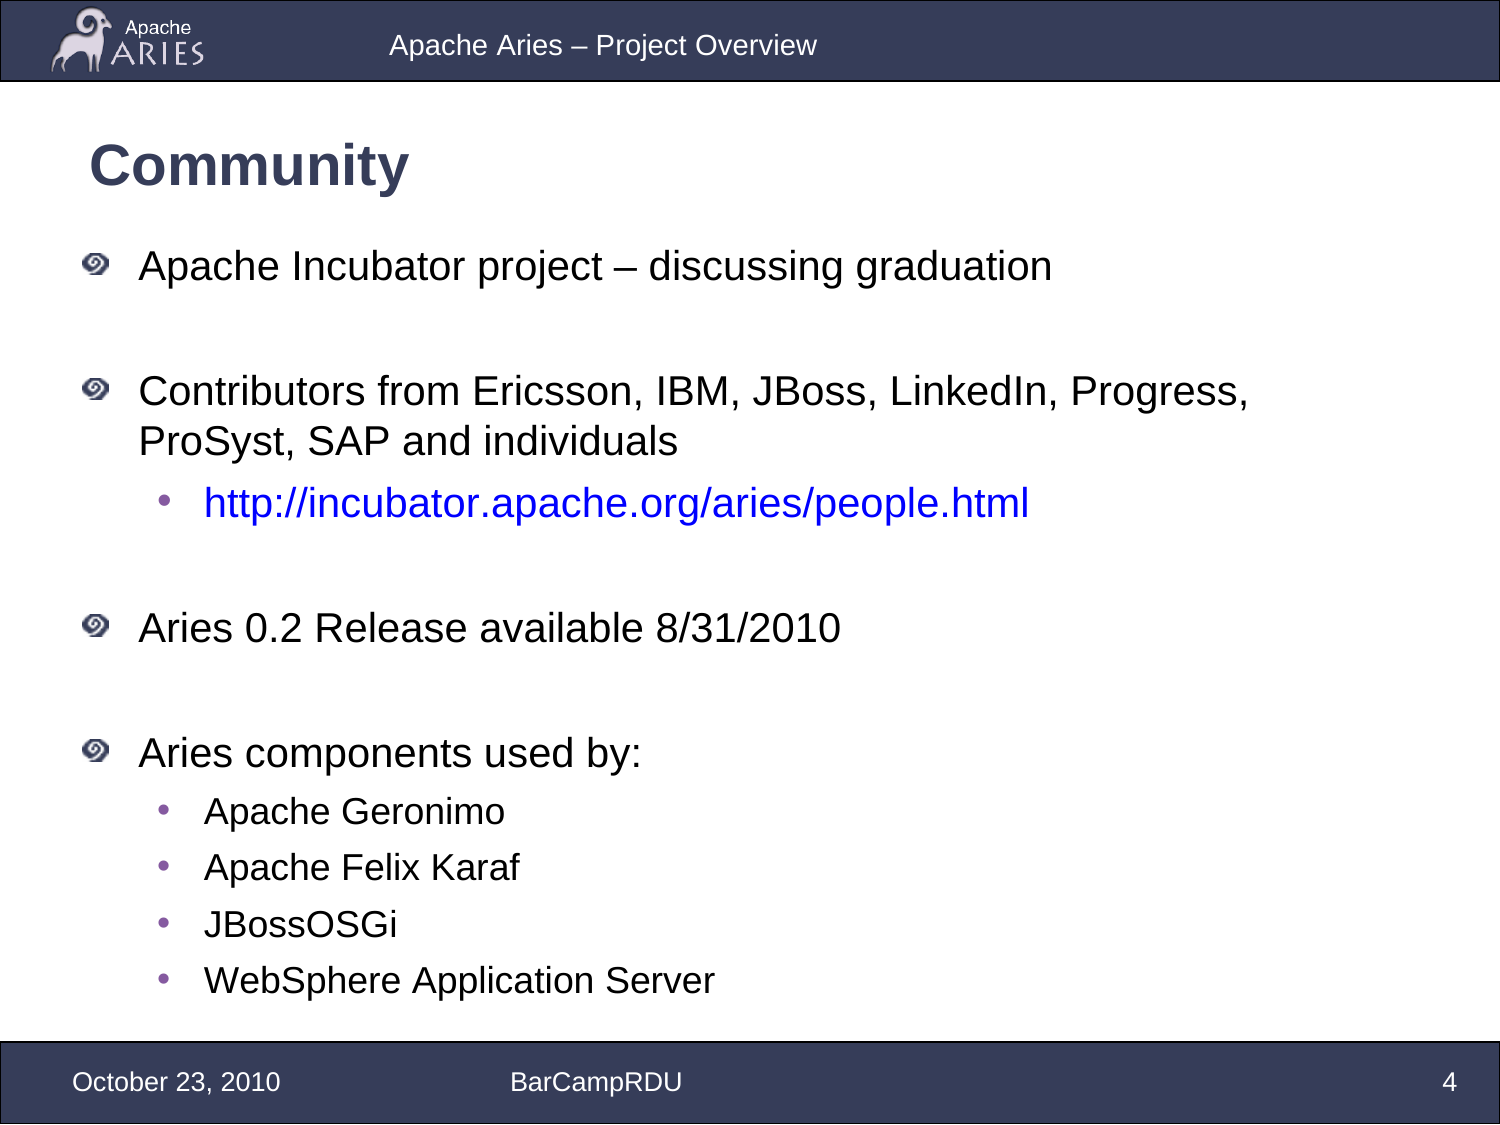

# Community
Apache Incubator project – discussing graduation
Contributors from Ericsson, IBM, JBoss, LinkedIn, Progress, ProSyst, SAP and individuals
http://incubator.apache.org/aries/people.html
Aries 0.2 Release available 8/31/2010
Aries components used by:
Apache Geronimo
Apache Felix Karaf
JBossOSGi
WebSphere Application Server
October 23, 2010
BarCampRDU
4